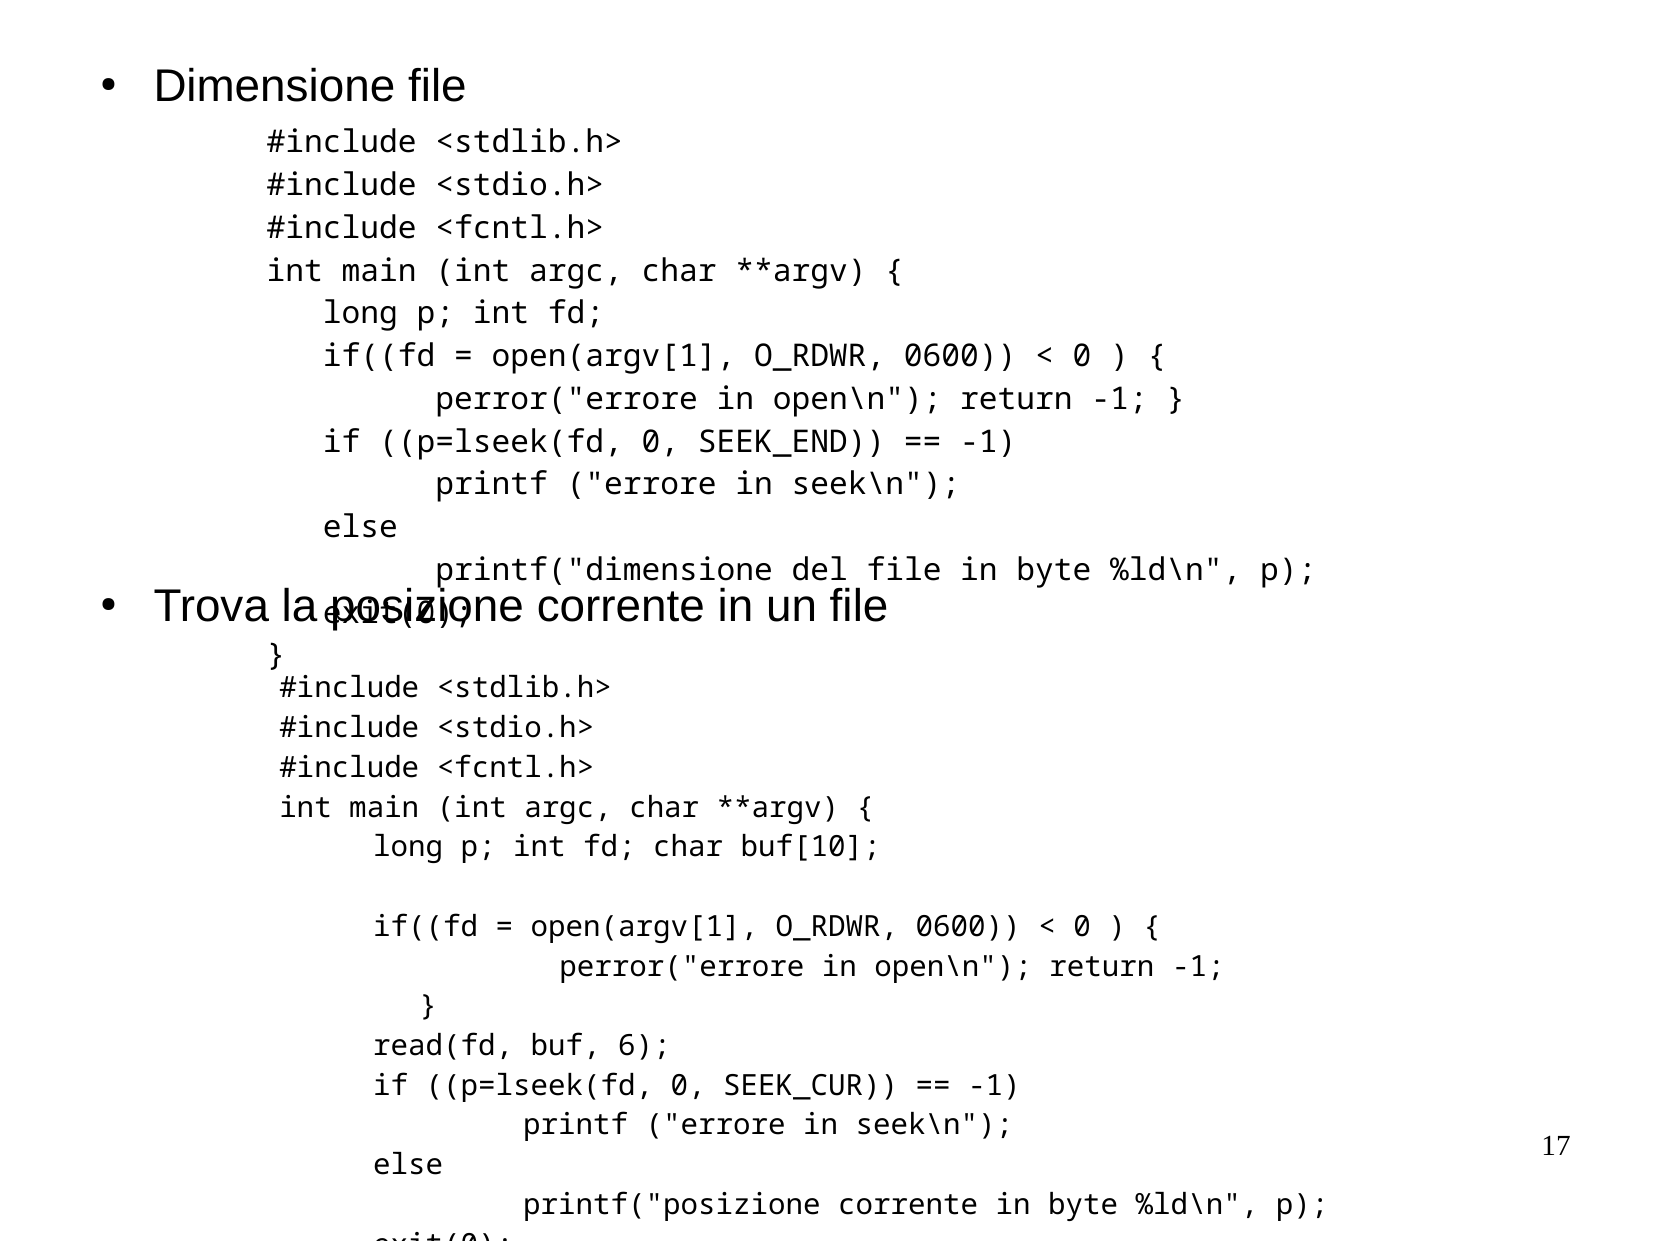

# Dimensione file
Trova la posizione corrente in un file
#include <stdlib.h>
#include <stdio.h>
#include <fcntl.h>
int main (int argc, char **argv) {
 long p; int fd;
 if((fd = open(argv[1], O_RDWR, 0600)) < 0 ) {
 perror("errore in open\n"); return -1; }
 if ((p=lseek(fd, 0, SEEK_END)) == -1)
 printf ("errore in seek\n");
 else
 printf("dimensione del file in byte %ld\n", p);
 exit(0);
}
#include <stdlib.h>
#include <stdio.h>
#include <fcntl.h>
int main (int argc, char **argv) {
	long p; int fd; char buf[10];
	if((fd = open(argv[1], O_RDWR, 0600)) < 0 ) {
 perror("errore in open\n"); return -1;
 }
	read(fd, buf, 6);
	if ((p=lseek(fd, 0, SEEK_CUR)) == -1)
		printf ("errore in seek\n");
	else
		printf("posizione corrente in byte %ld\n", p);
	exit(0);
}
17